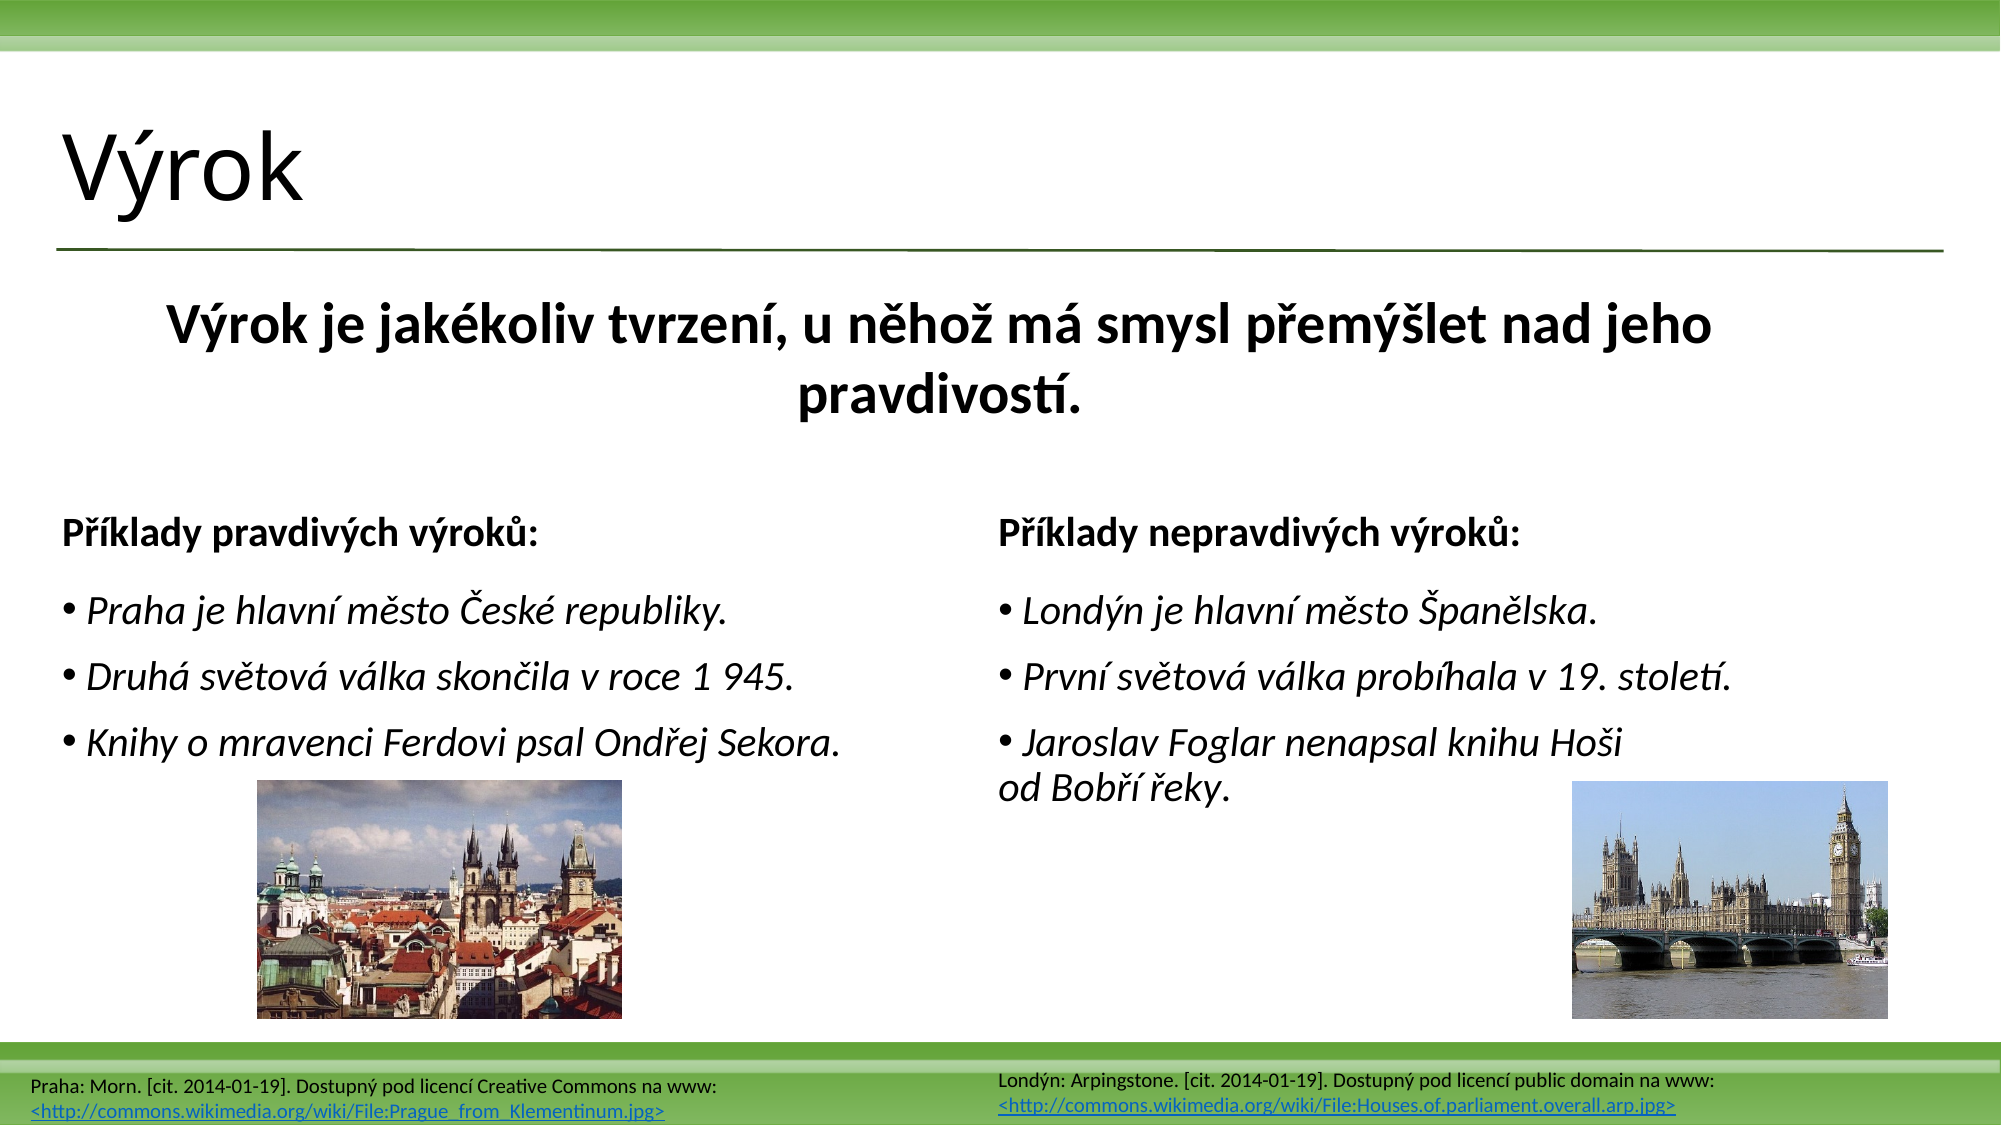

# Výrok
Výrok je jakékoliv tvrzení, u něhož má smysl přemýšlet nad jeho pravdivostí.
Příklady pravdivých výroků:
 Praha je hlavní město České republiky.
 Druhá světová válka skončila v roce 1 945.
 Knihy o mravenci Ferdovi psal Ondřej Sekora.
Příklady nepravdivých výroků:
 Londýn je hlavní město Španělska.
 První světová válka probíhala v 19. století.
 Jaroslav Foglar nenapsal knihu Hoši
od Bobří řeky.
Londýn: Arpingstone. [cit. 2014-01-19]. Dostupný pod licencí public domain na www:
<http://commons.wikimedia.org/wiki/File:Houses.of.parliament.overall.arp.jpg>
Praha: Morn. [cit. 2014-01-19]. Dostupný pod licencí Creative Commons na www:
<http://commons.wikimedia.org/wiki/File:Prague_from_Klementinum.jpg>